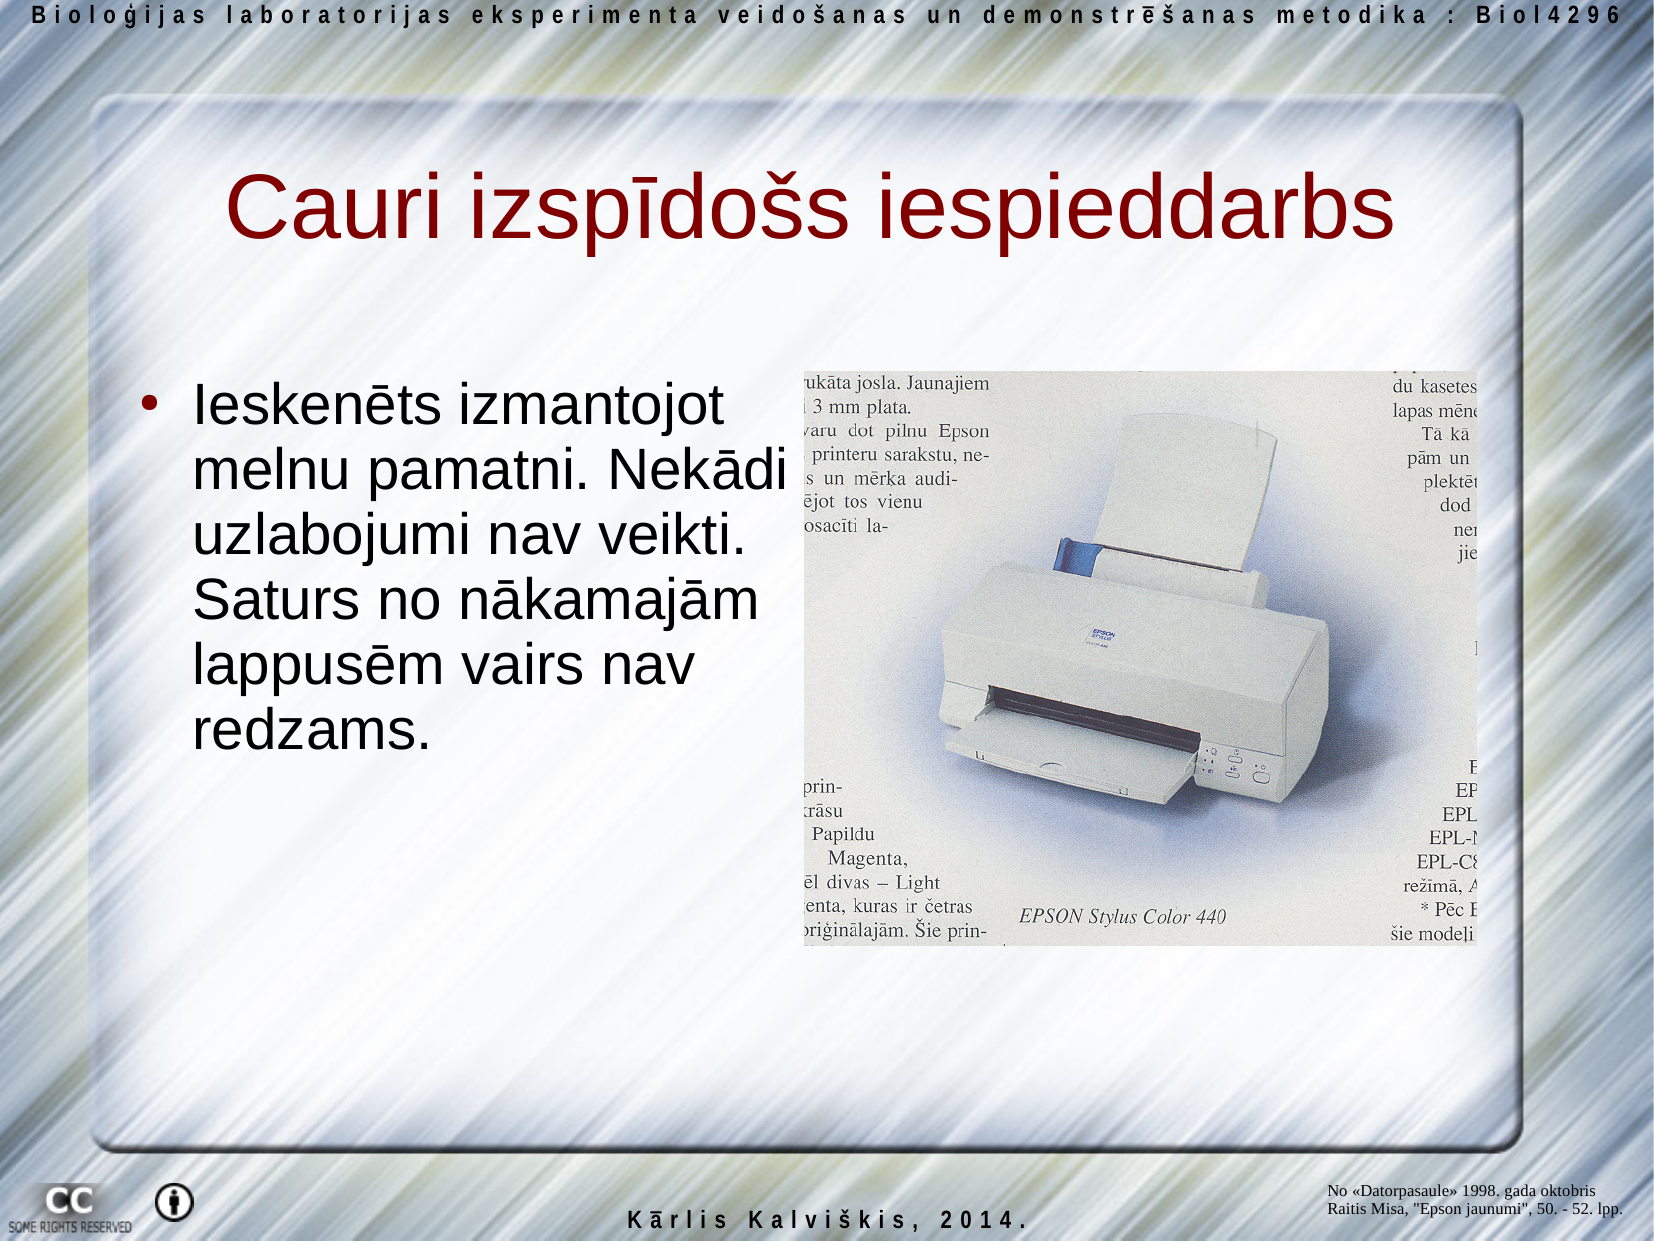

# Cauri izspīdošs iespieddarbs
Ieskenēts izmantojot melnu pamatni. Nekādi uzlabojumi nav veikti. Saturs no nākamajām lappusēm vairs nav redzams.
No «Datorpasaule» 1998. gada oktobris
Raitis Misa, "Epson jaunumi", 50. - 52. lpp.